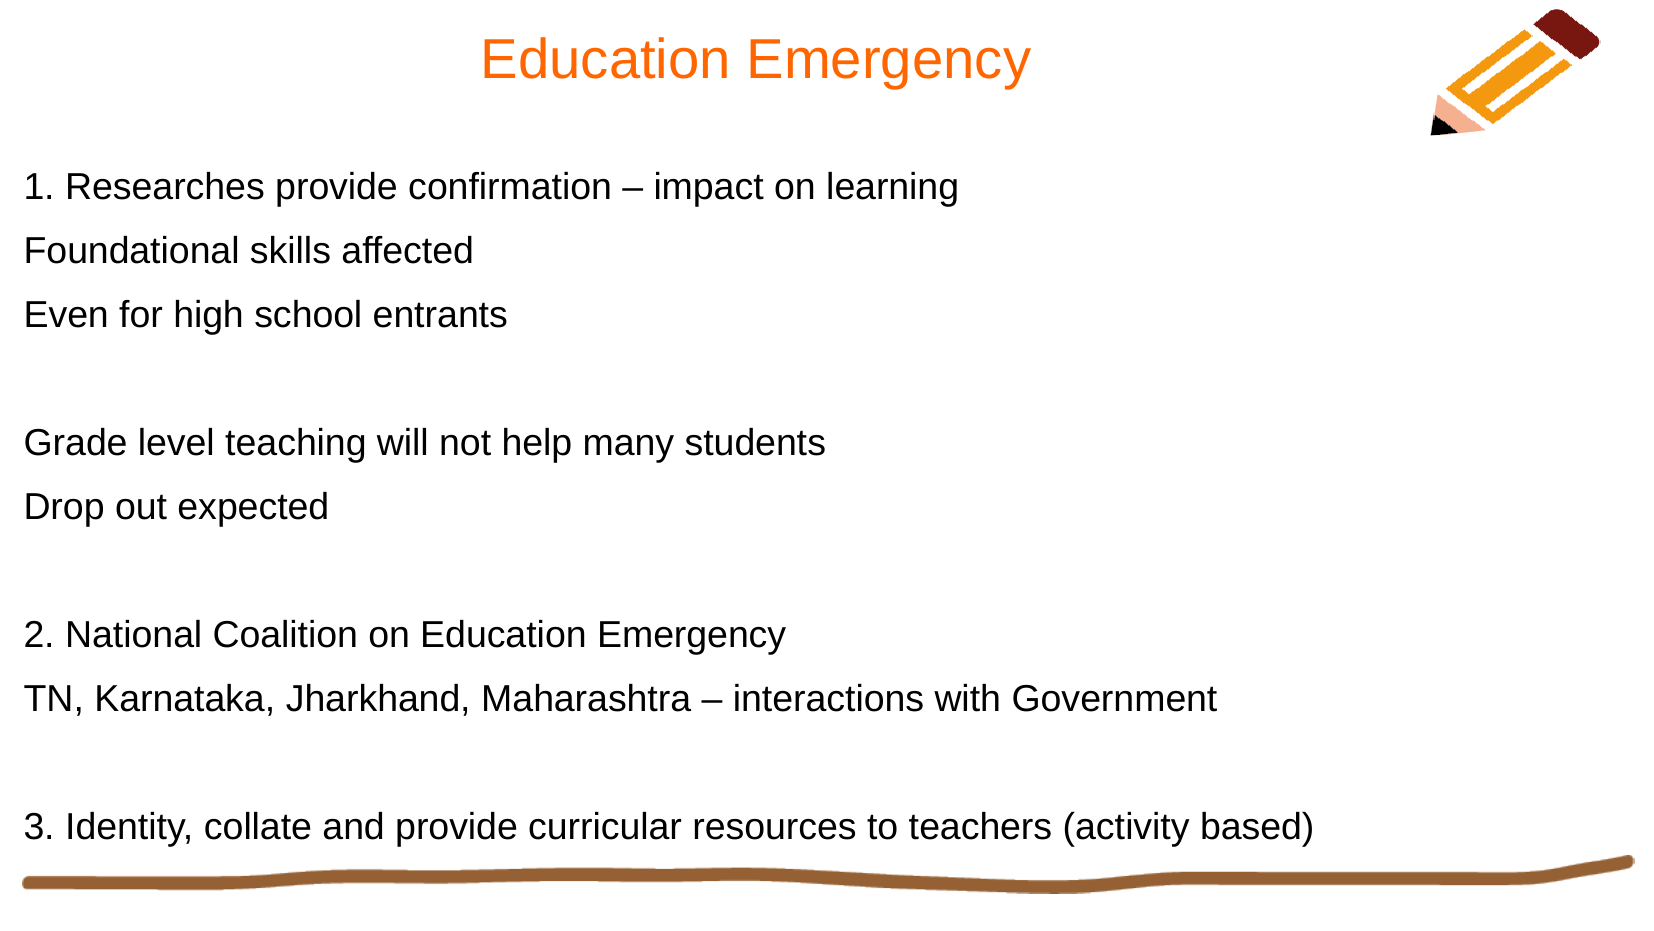

# Education Emergency
1. Researches provide confirmation – impact on learning
Foundational skills affected
Even for high school entrants
Grade level teaching will not help many students
Drop out expected
2. National Coalition on Education Emergency
TN, Karnataka, Jharkhand, Maharashtra – interactions with Government
3. Identity, collate and provide curricular resources to teachers (activity based)